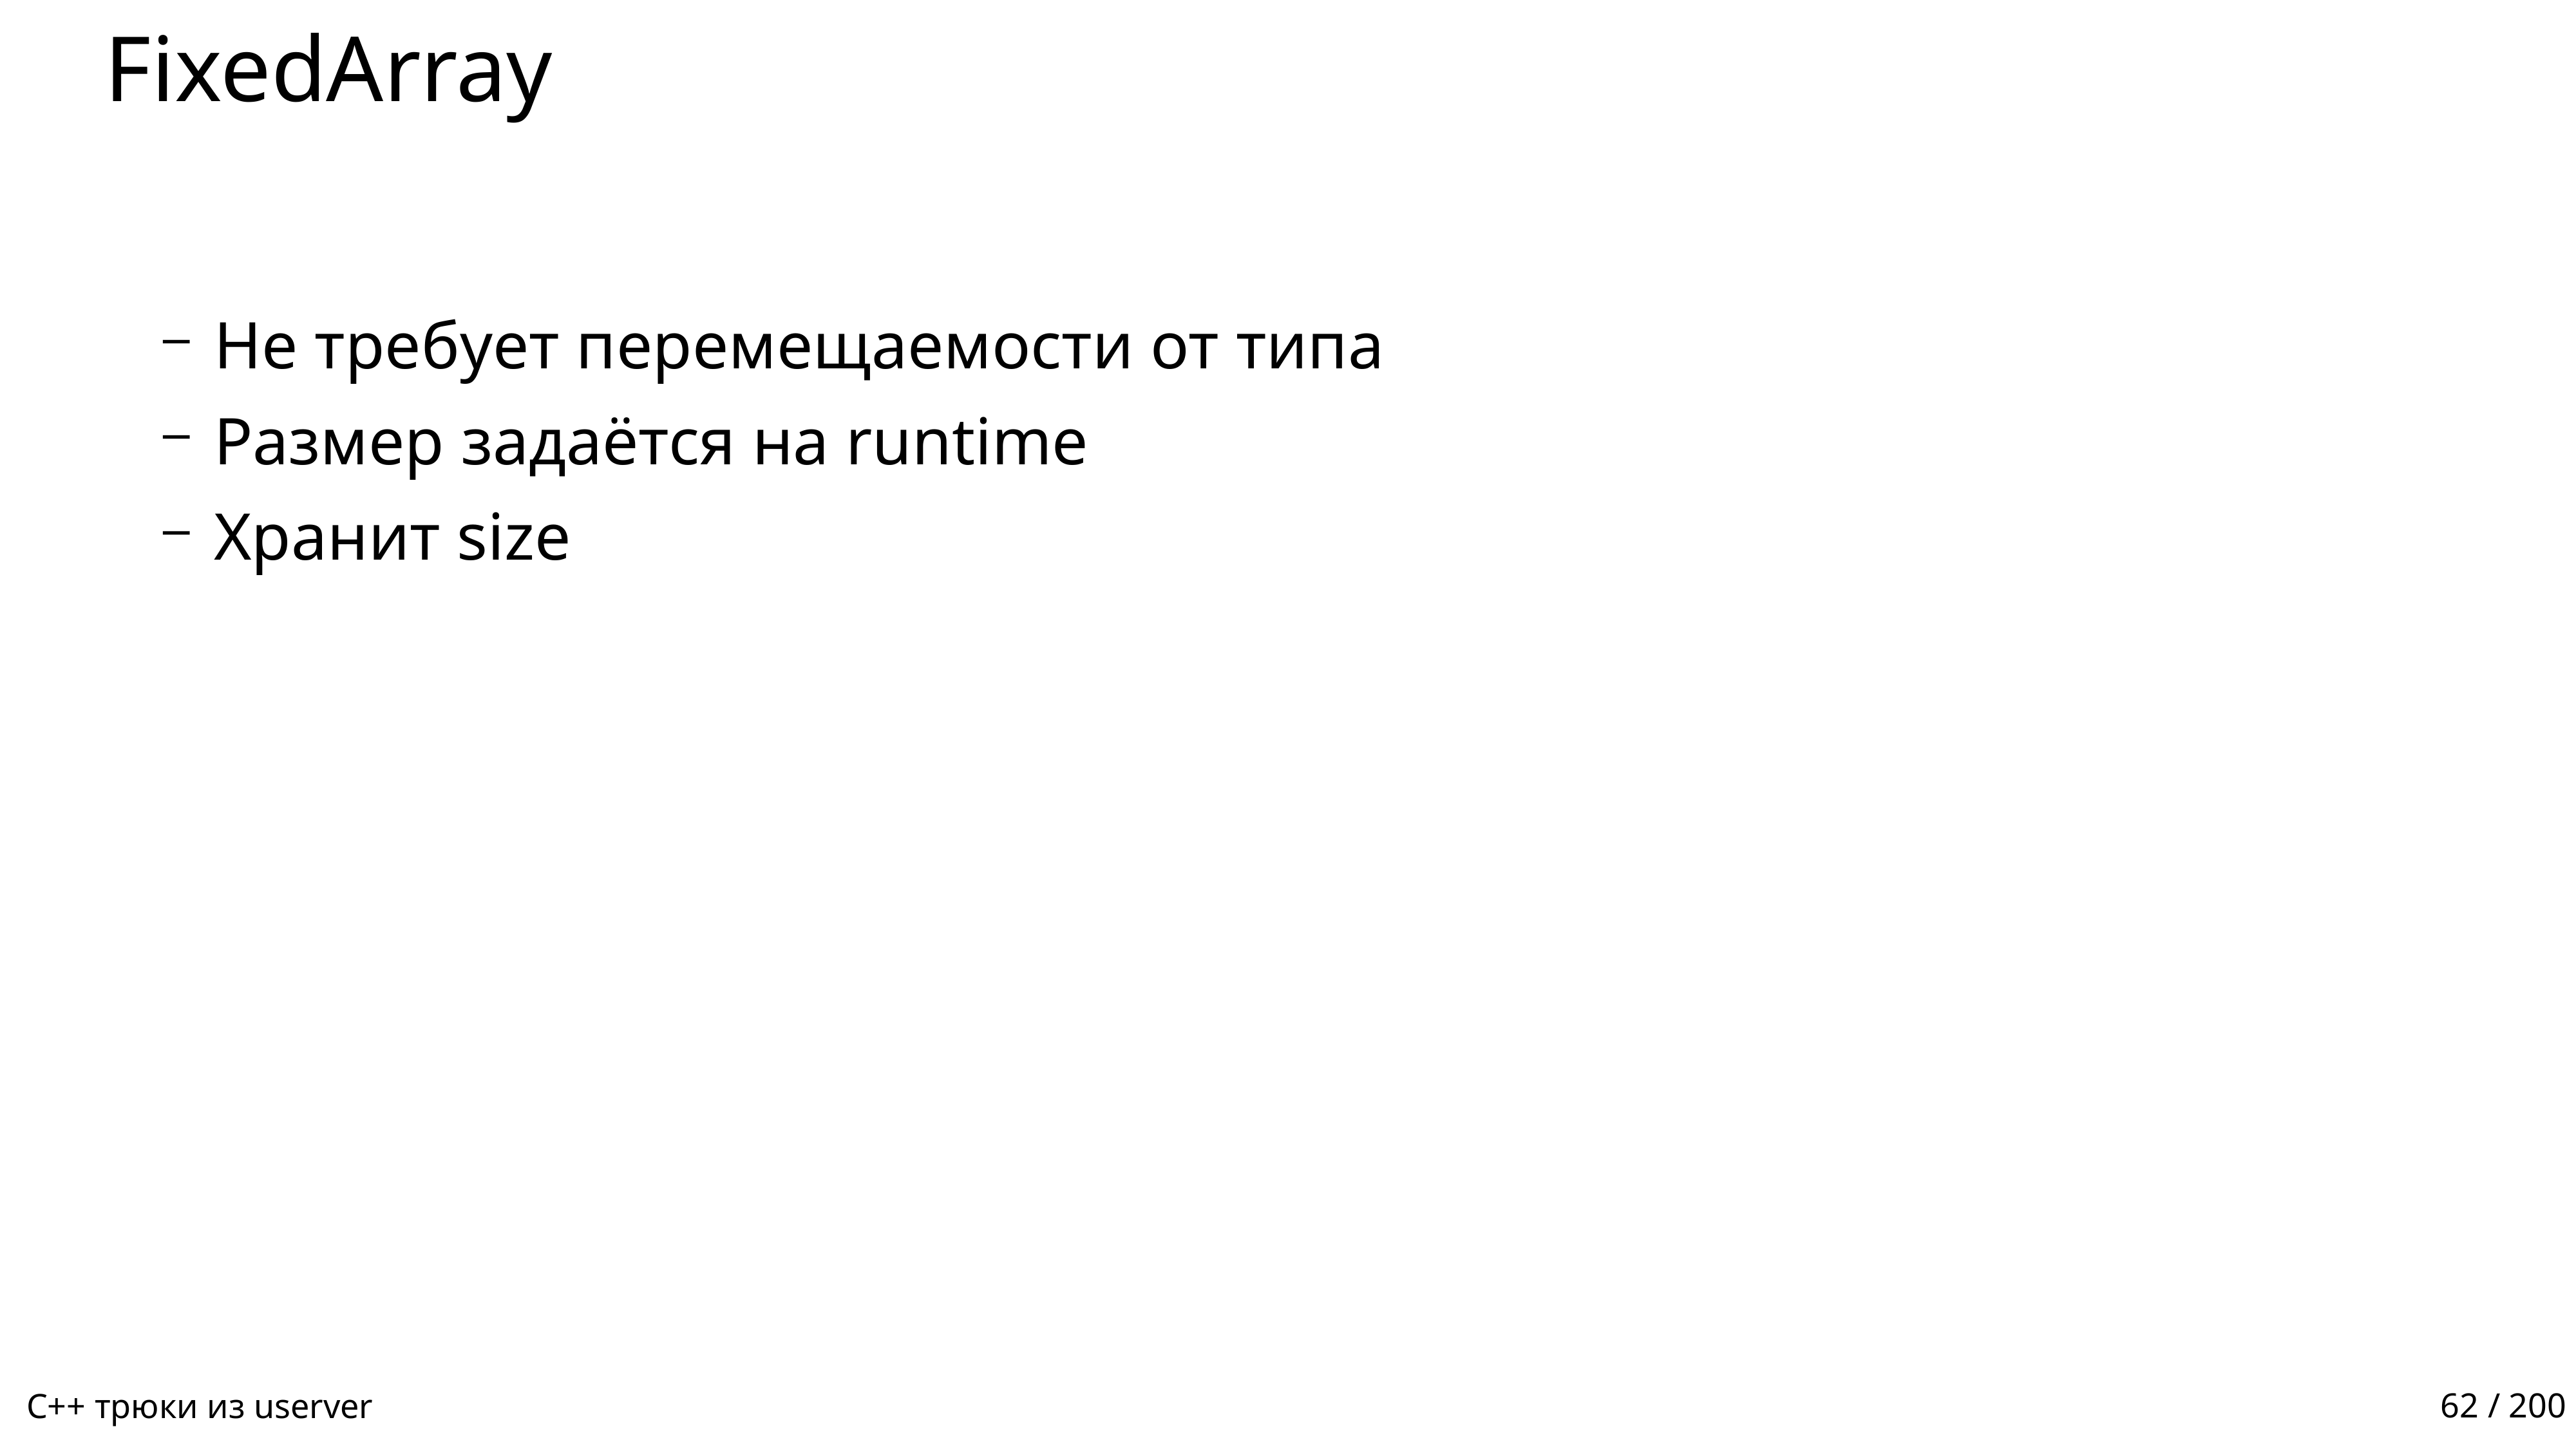

FixedArray
# Не требует перемещаемости от типа
 Размер задаётся на runtime
 Хранит size
C++ трюки из userver